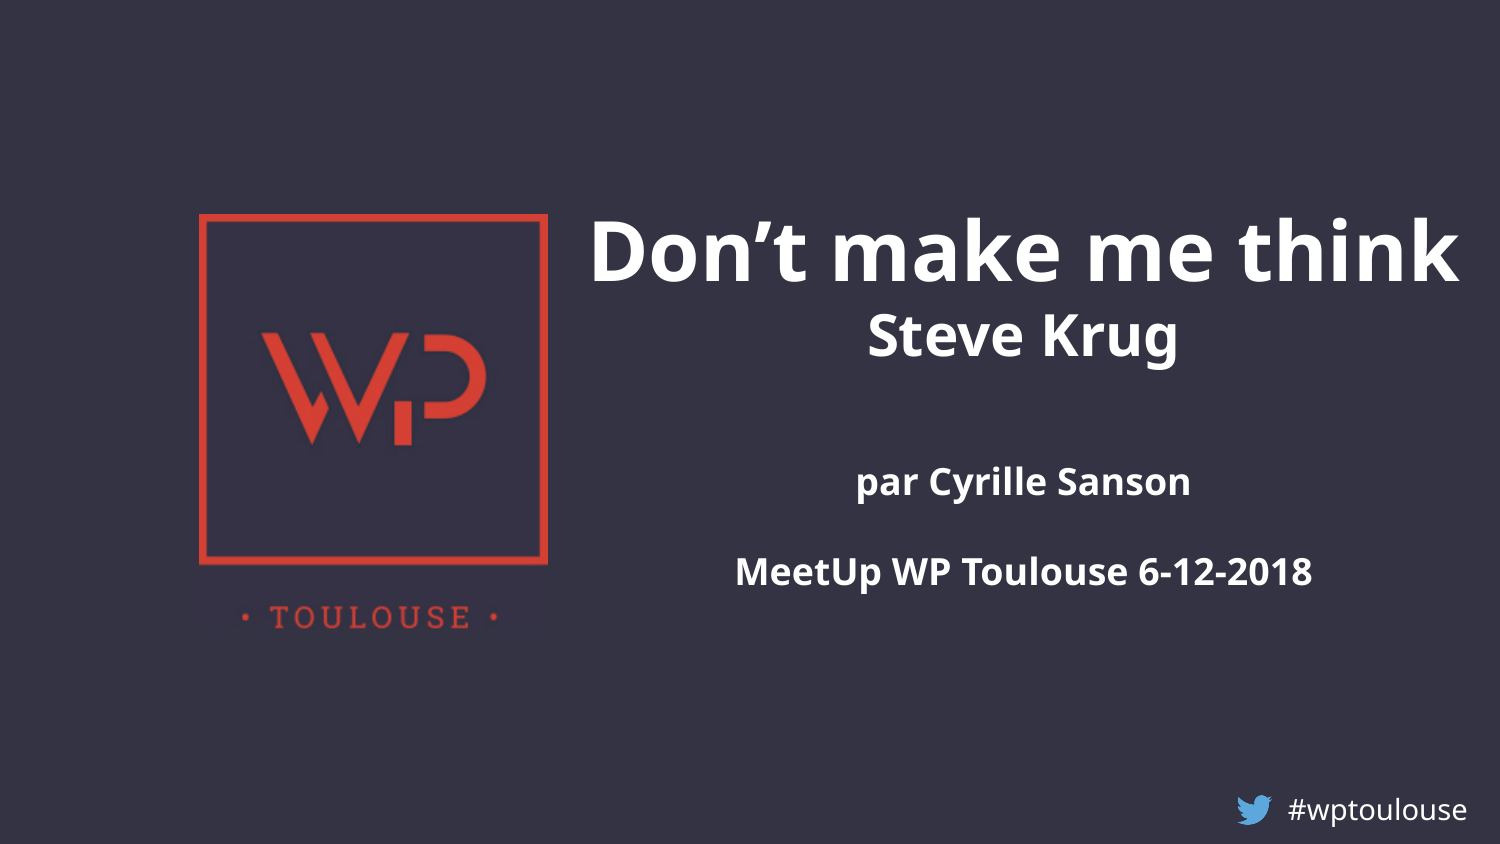

# Don’t make me think Steve Krug par Cyrille Sanson MeetUp WP Toulouse 6-12-2018
#wptoulouse